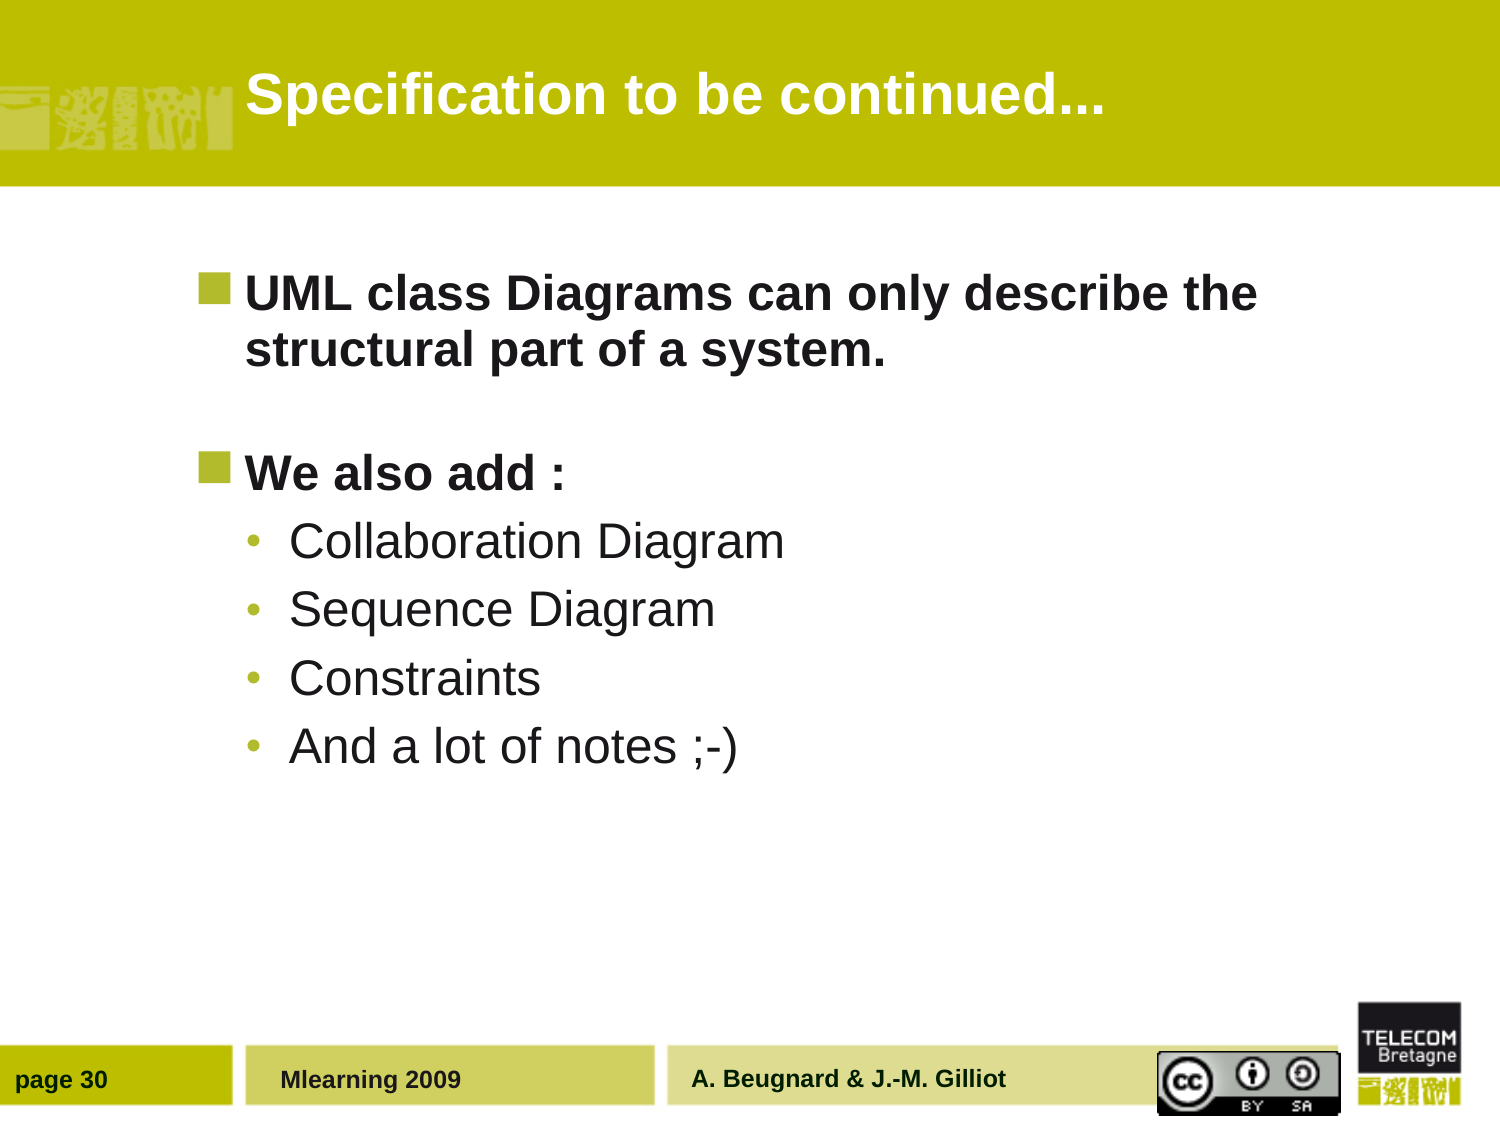

# Specification to be continued...
UML class Diagrams can only describe the structural part of a system.
We also add :
Collaboration Diagram
Sequence Diagram
Constraints
And a lot of notes ;-)
30